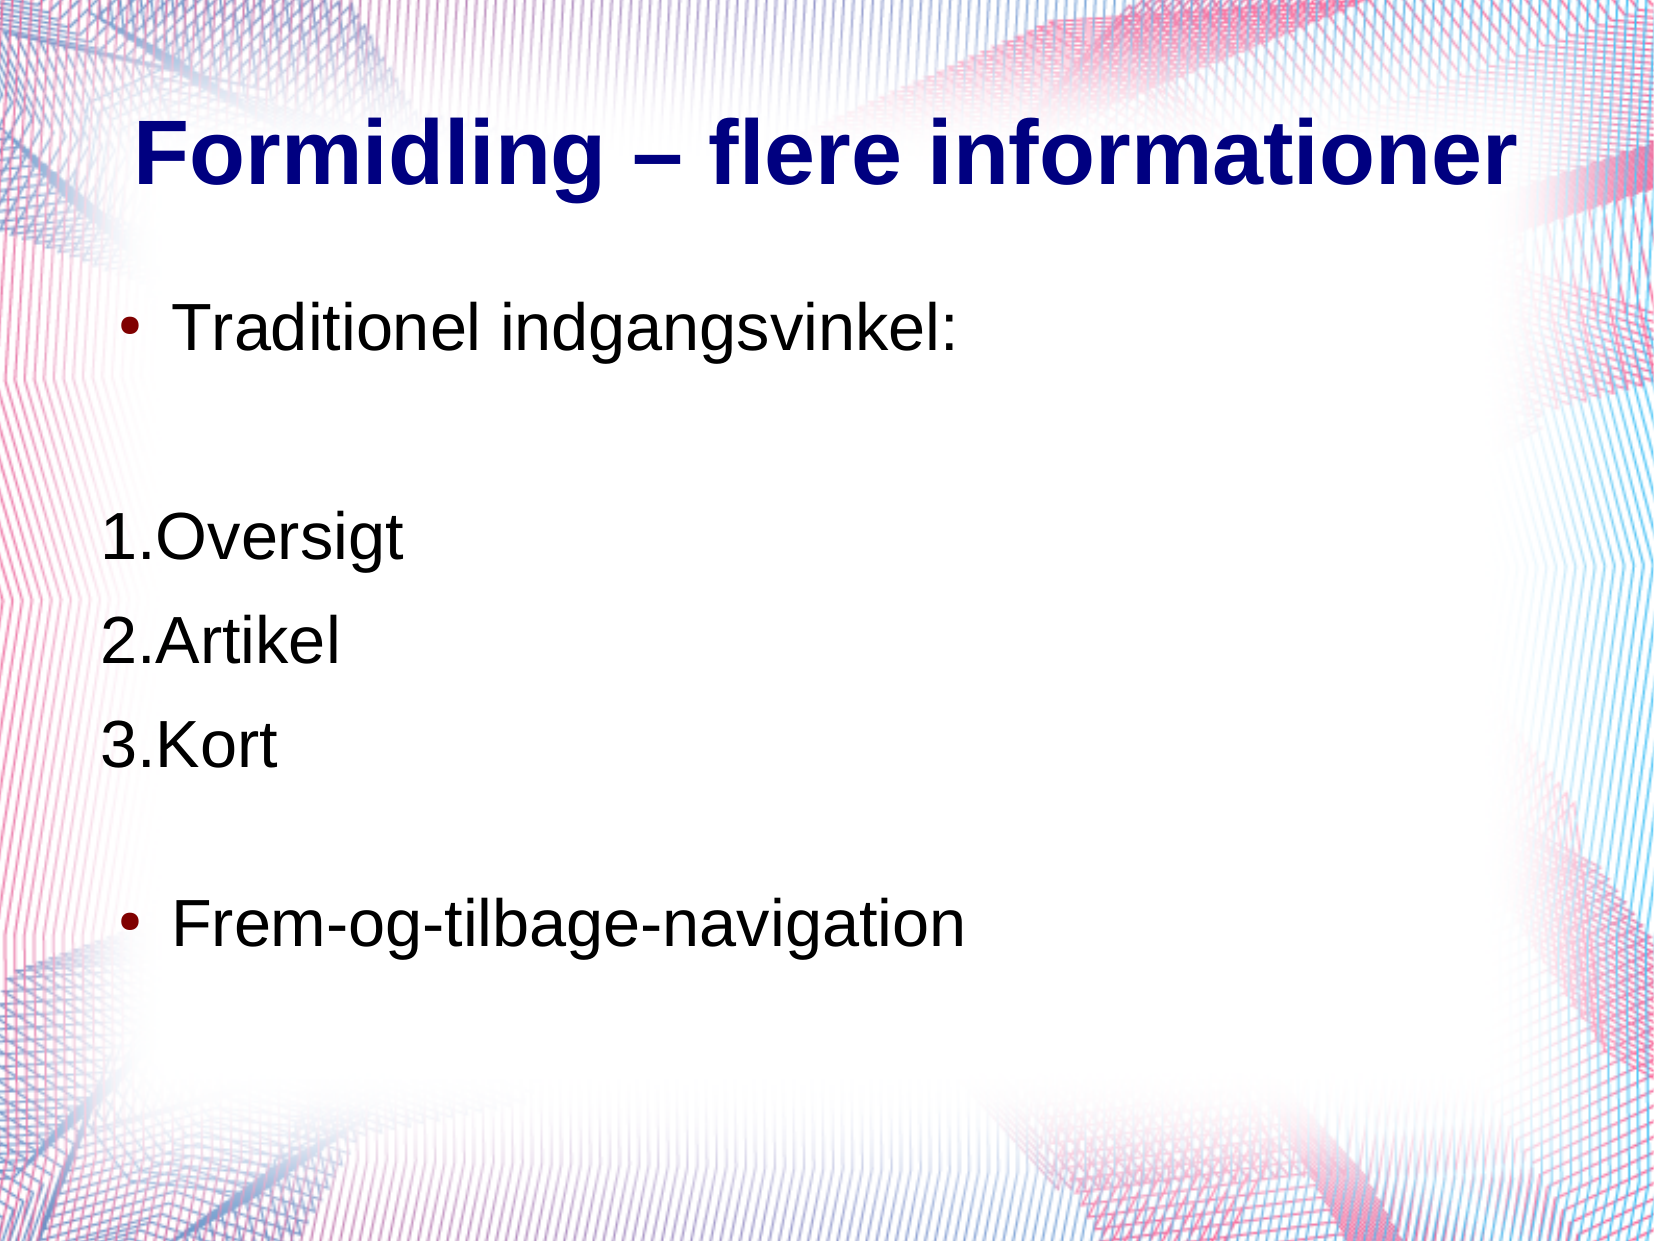

# Formidling – flere informationer
Traditionel indgangsvinkel:
Oversigt
Artikel
Kort
Frem-og-tilbage-navigation